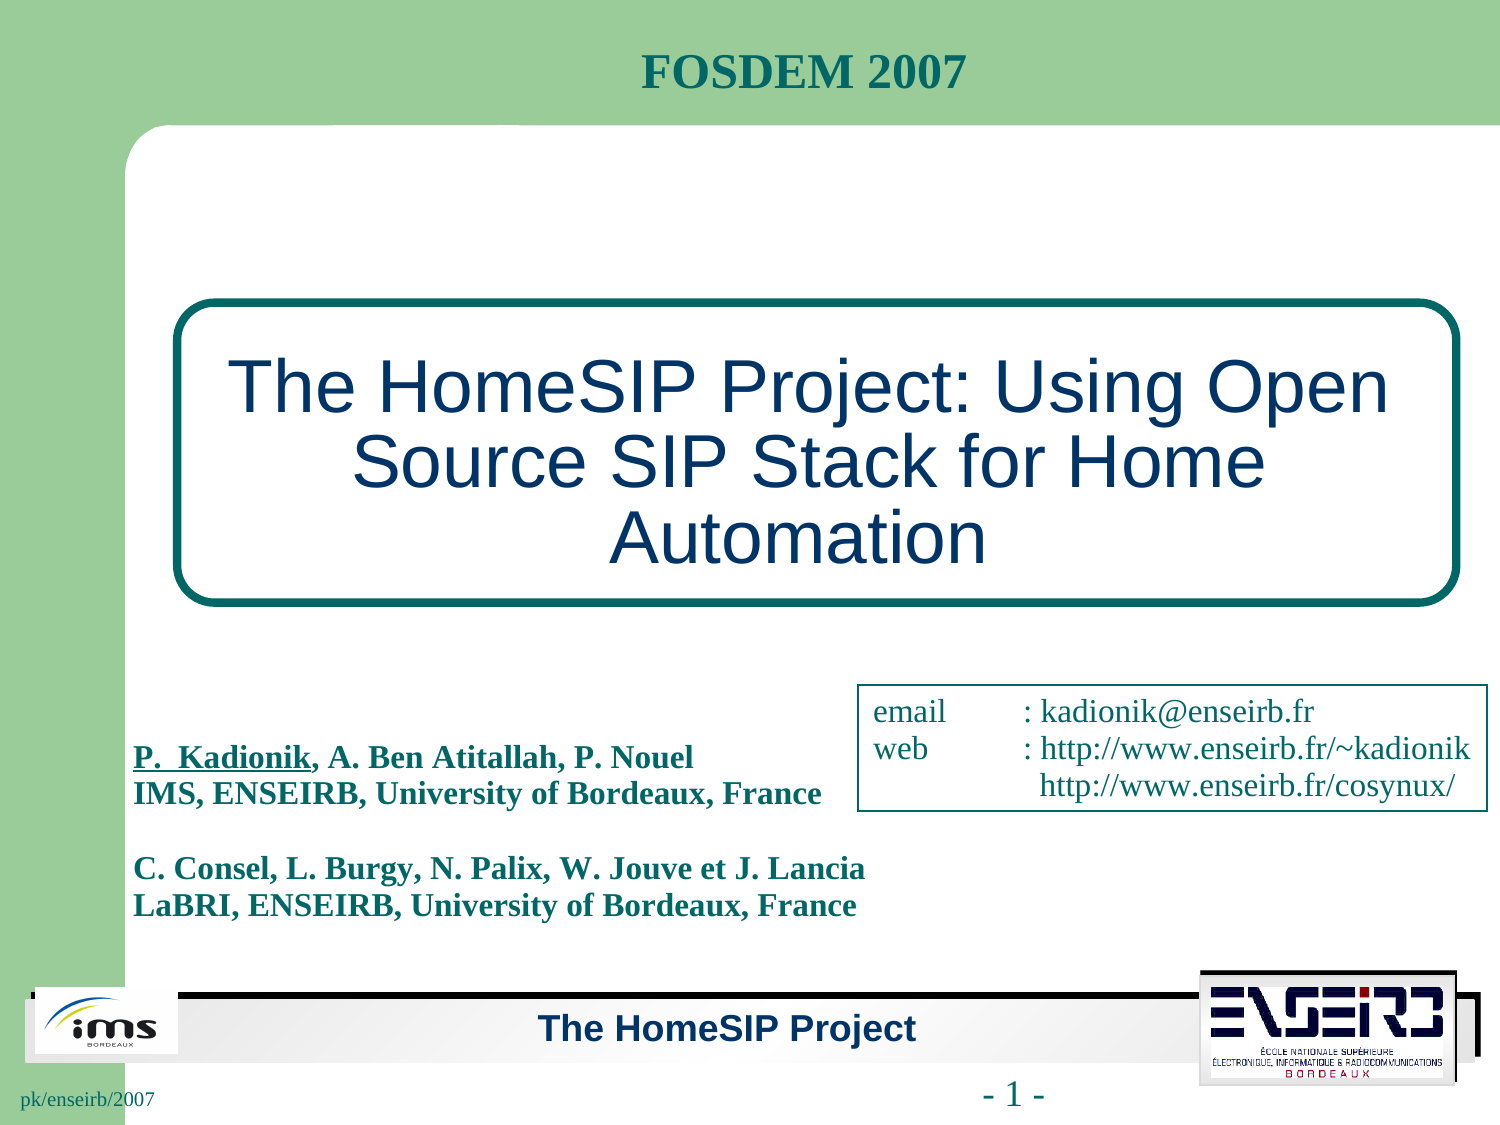

FOSDEM 2007
The HomeSIP Project: Using Open Source SIP Stack for Home Automation
email	: kadionik@enseirb.fr
web	: http://www.enseirb.fr/~kadionik
	 http://www.enseirb.fr/cosynux/
P. Kadionik, A. Ben Atitallah, P. Nouel
IMS, ENSEIRB, University of Bordeaux, France
C. Consel, L. Burgy, N. Palix, W. Jouve et J. Lancia
LaBRI, ENSEIRB, University of Bordeaux, France